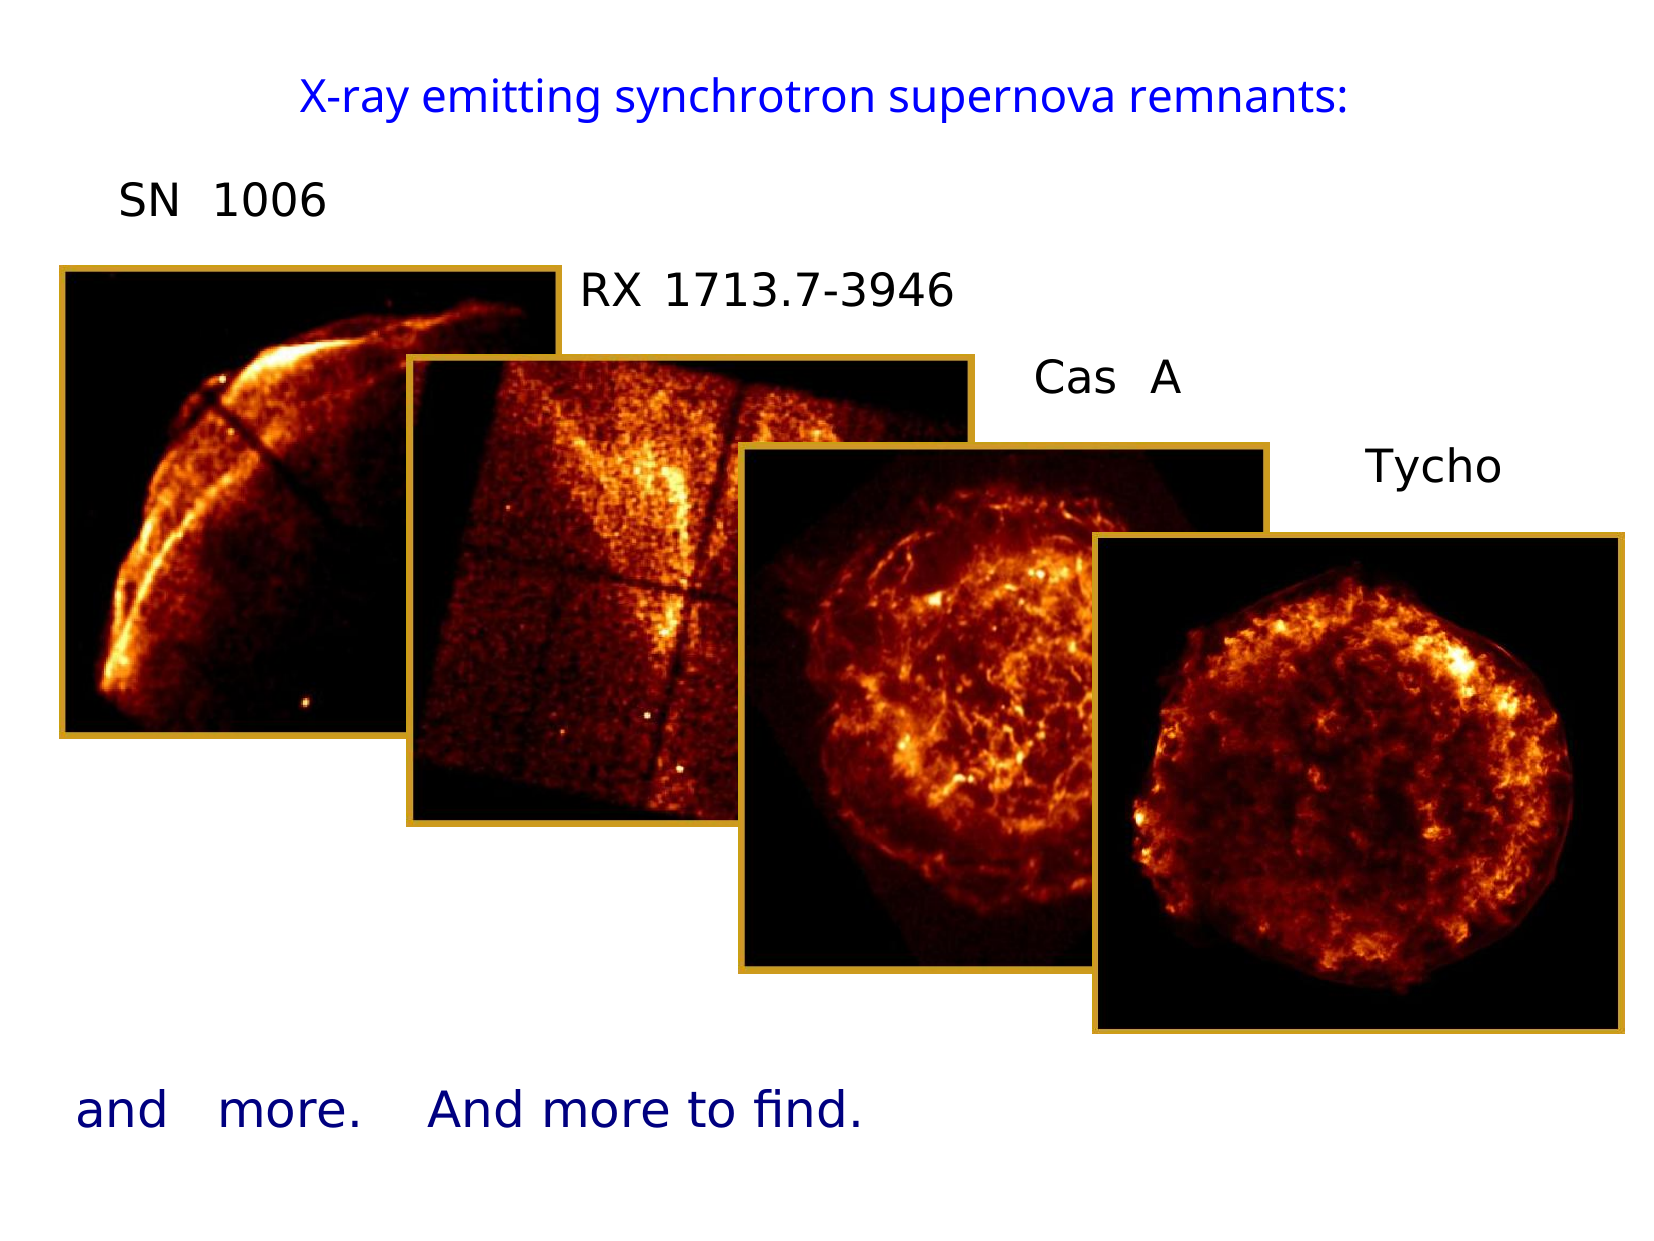

X-ray emitting synchrotron supernova remnants:
SN 1006
# RX 1713.7-3946
Cas A
 Tycho
 and more. And more to find.